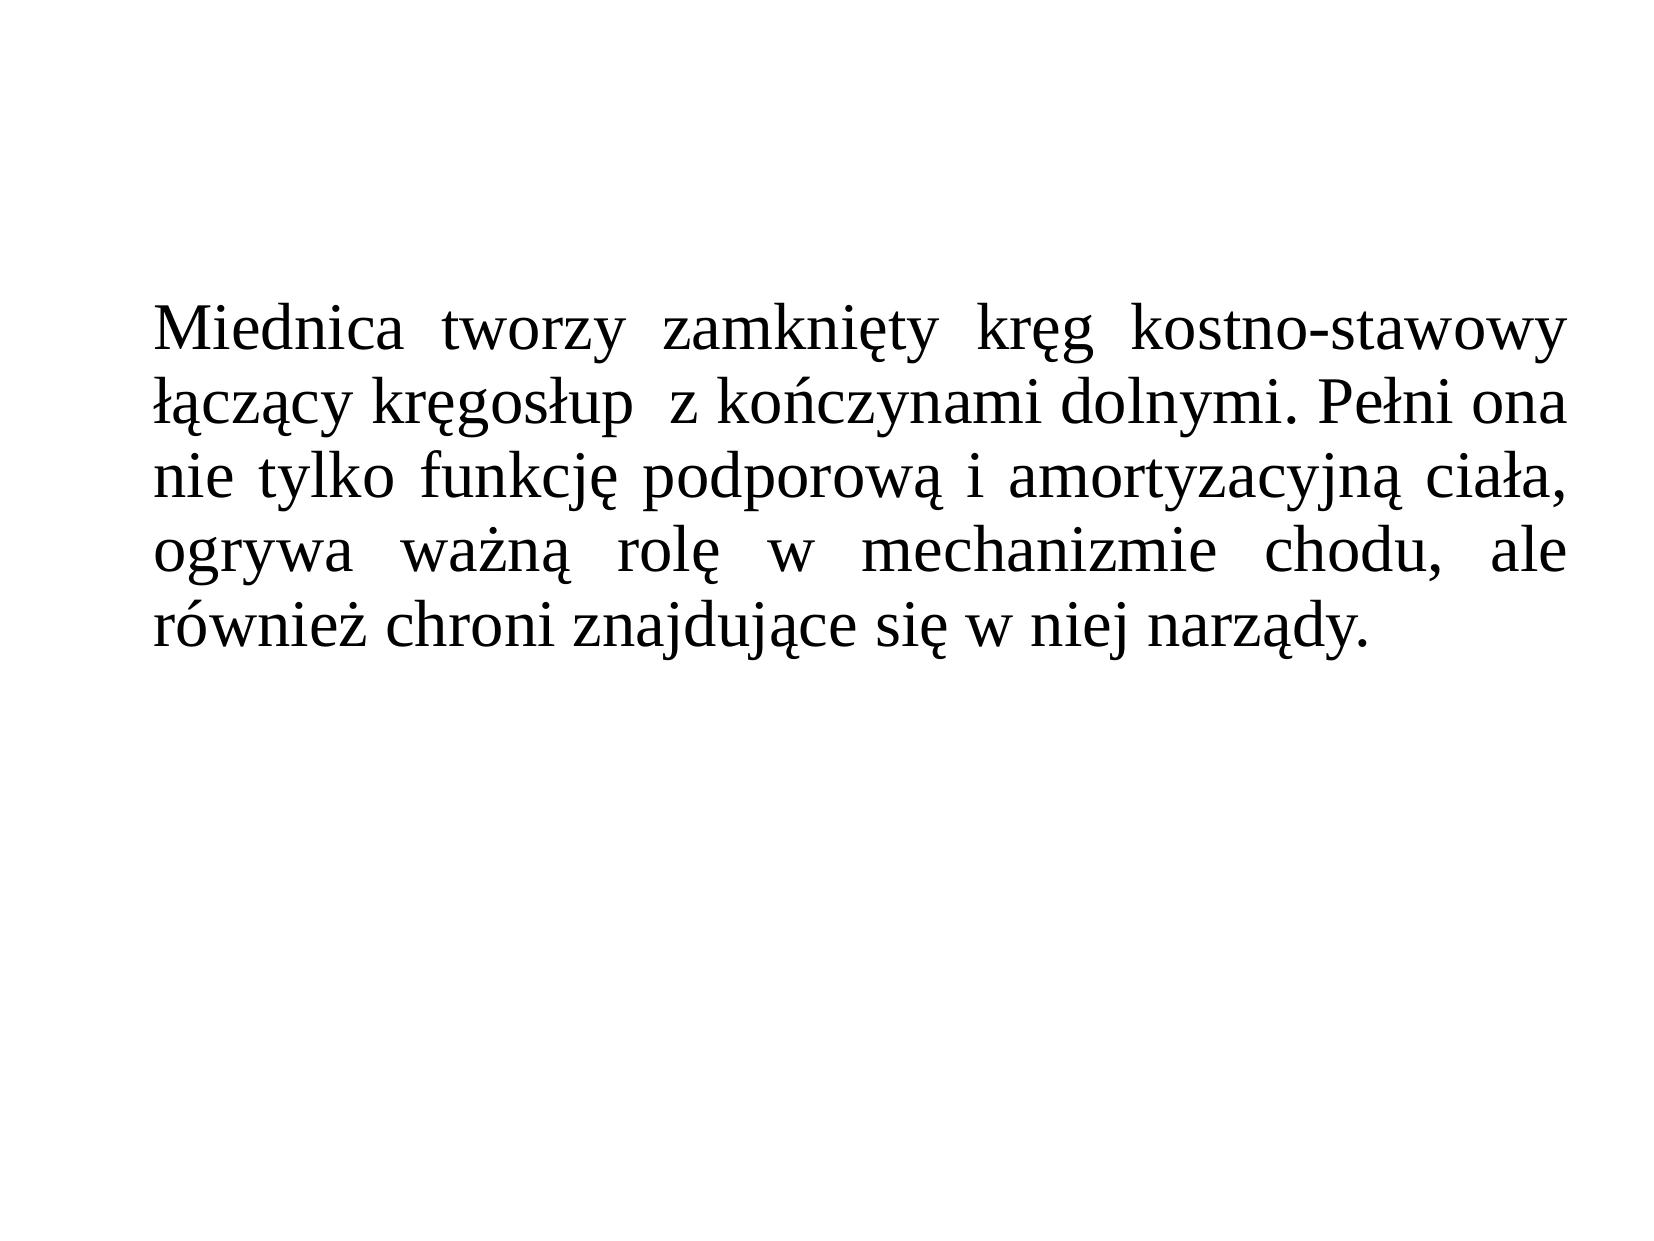

#
Miednica tworzy zamknięty kręg kostno-stawowy łączący kręgosłup z kończynami dolnymi. Pełni ona nie tylko funkcję podporową i amortyzacyjną ciała, ogrywa ważną rolę w mechanizmie chodu, ale również chroni znajdujące się w niej narządy.